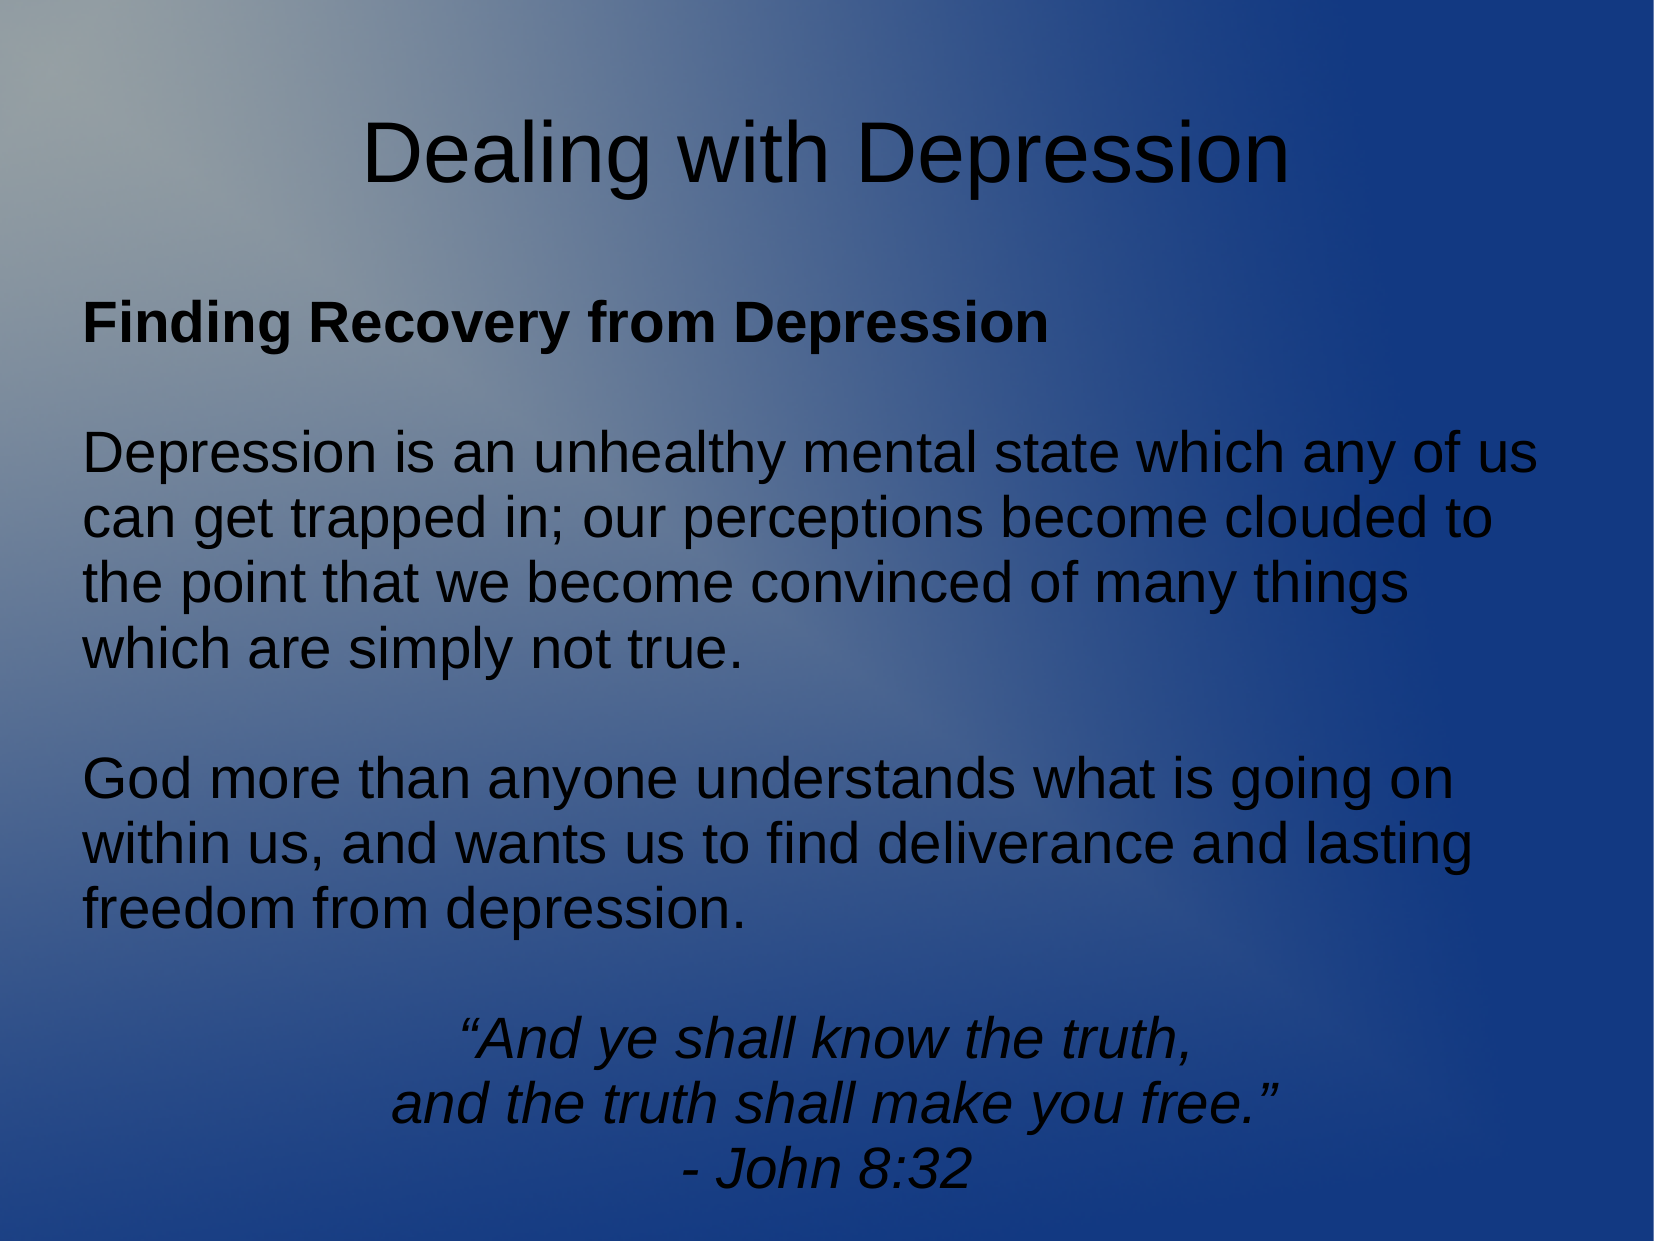

# Dealing with Depression
Finding Recovery from Depression
Depression is an unhealthy mental state which any of us can get trapped in; our perceptions become clouded to the point that we become convinced of many things which are simply not true.
God more than anyone understands what is going on within us, and wants us to find deliverance and lasting freedom from depression.
“And ye shall know the truth,
 and the truth shall make you free.”
 - John 8:32